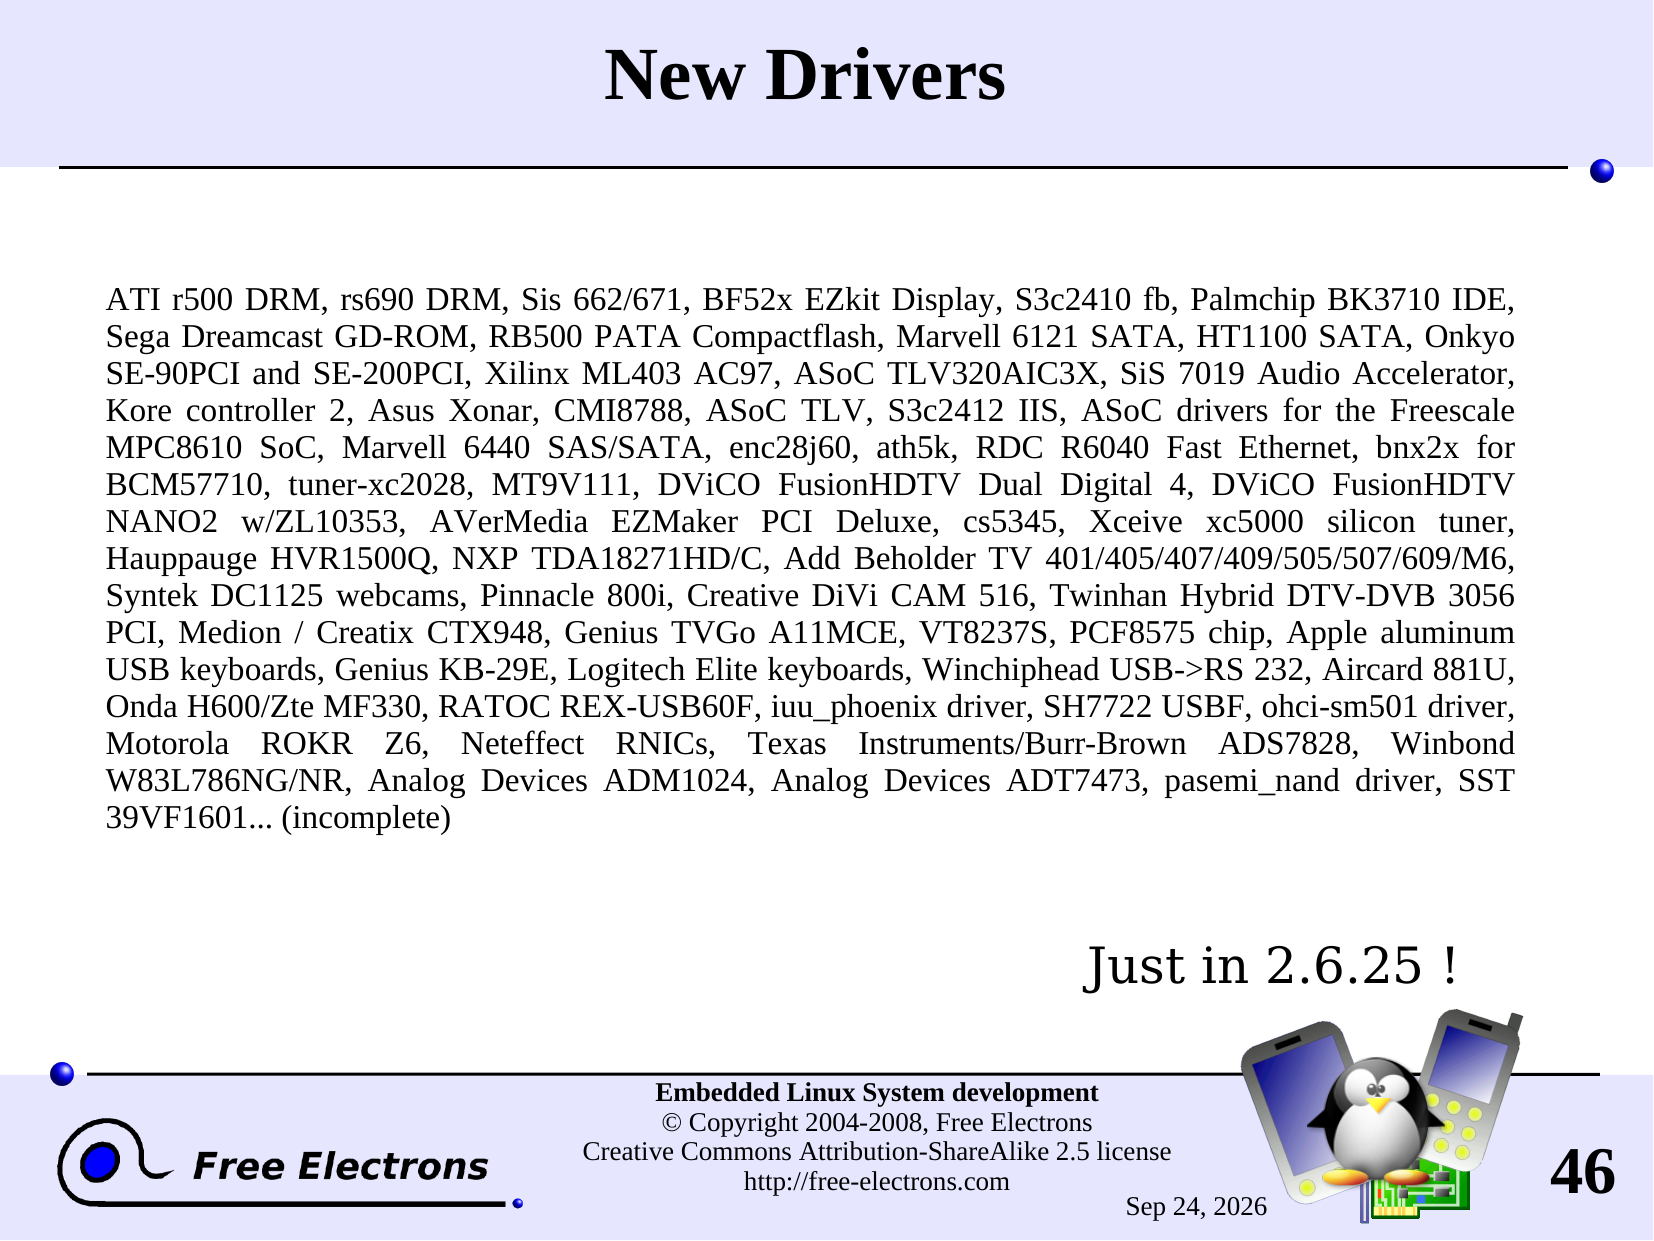

# New Drivers
ATI r500 DRM, rs690 DRM, Sis 662/671, BF52x EZkit Display, S3c2410 fb, Palmchip BK3710 IDE, Sega Dreamcast GD-ROM, RB500 PATA Compactflash, Marvell 6121 SATA, HT1100 SATA, Onkyo SE-90PCI and SE-200PCI, Xilinx ML403 AC97, ASoC TLV320AIC3X, SiS 7019 Audio Accelerator, Kore controller 2, Asus Xonar, CMI8788, ASoC TLV, S3c2412 IIS, ASoC drivers for the Freescale MPC8610 SoC, Marvell 6440 SAS/SATA, enc28j60, ath5k, RDC R6040 Fast Ethernet, bnx2x for BCM57710, tuner-xc2028, MT9V111, DViCO FusionHDTV Dual Digital 4, DViCO FusionHDTV NANO2 w/ZL10353, AVerMedia EZMaker PCI Deluxe, cs5345, Xceive xc5000 silicon tuner, Hauppauge HVR1500Q, NXP TDA18271HD/C, Add Beholder TV 401/405/407/409/505/507/609/M6, Syntek DC1125 webcams, Pinnacle 800i, Creative DiVi CAM 516, Twinhan Hybrid DTV-DVB 3056 PCI, Medion / Creatix CTX948, Genius TVGo A11MCE, VT8237S, PCF8575 chip, Apple aluminum USB keyboards, Genius KB-29E, Logitech Elite keyboards, Winchiphead USB->RS 232, Aircard 881U, Onda H600/Zte MF330, RATOC REX-USB60F, iuu_phoenix driver, SH7722 USBF, ohci-sm501 driver, Motorola ROKR Z6, Neteffect RNICs, Texas Instruments/Burr-Brown ADS7828, Winbond W83L786NG/NR, Analog Devices ADM1024, Analog Devices ADT7473, pasemi_nand driver, SST 39VF1601... (incomplete)
Just in 2.6.25 !